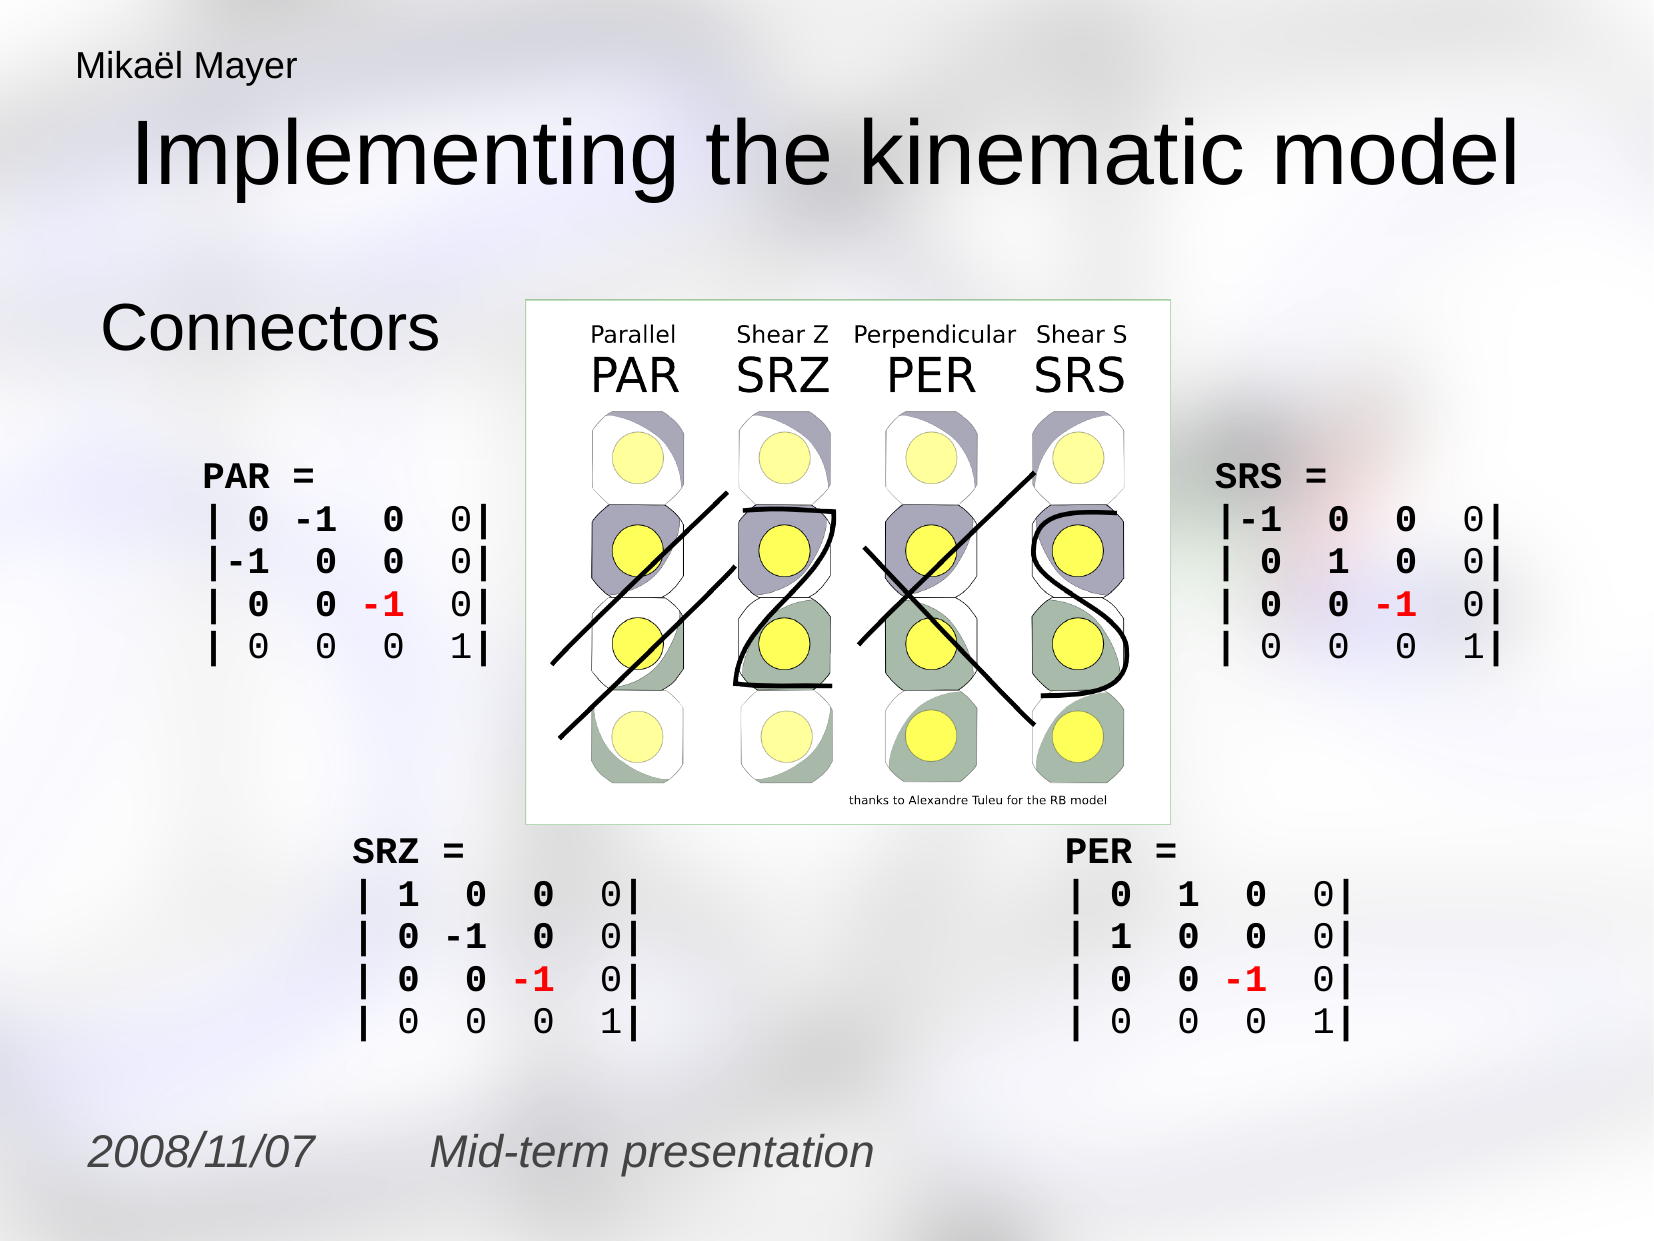

Mikaël Mayer
# Implementing the kinematic model
Connectors
PAR =
| 0 -1 0 0|
|-1 0 0 0|
| 0 0 -1 0|
| 0 0 0 1|
SRS =
|-1 0 0 0|
| 0 1 0 0|
| 0 0 -1 0|
| 0 0 0 1|
SRZ =
| 1 0 0 0|
| 0 -1 0 0|
| 0 0 -1 0|
| 0 0 0 1|
PER =
| 0 1 0 0|
| 1 0 0 0|
| 0 0 -1 0|
| 0 0 0 1|
2008/11/07         Mid-term presentation